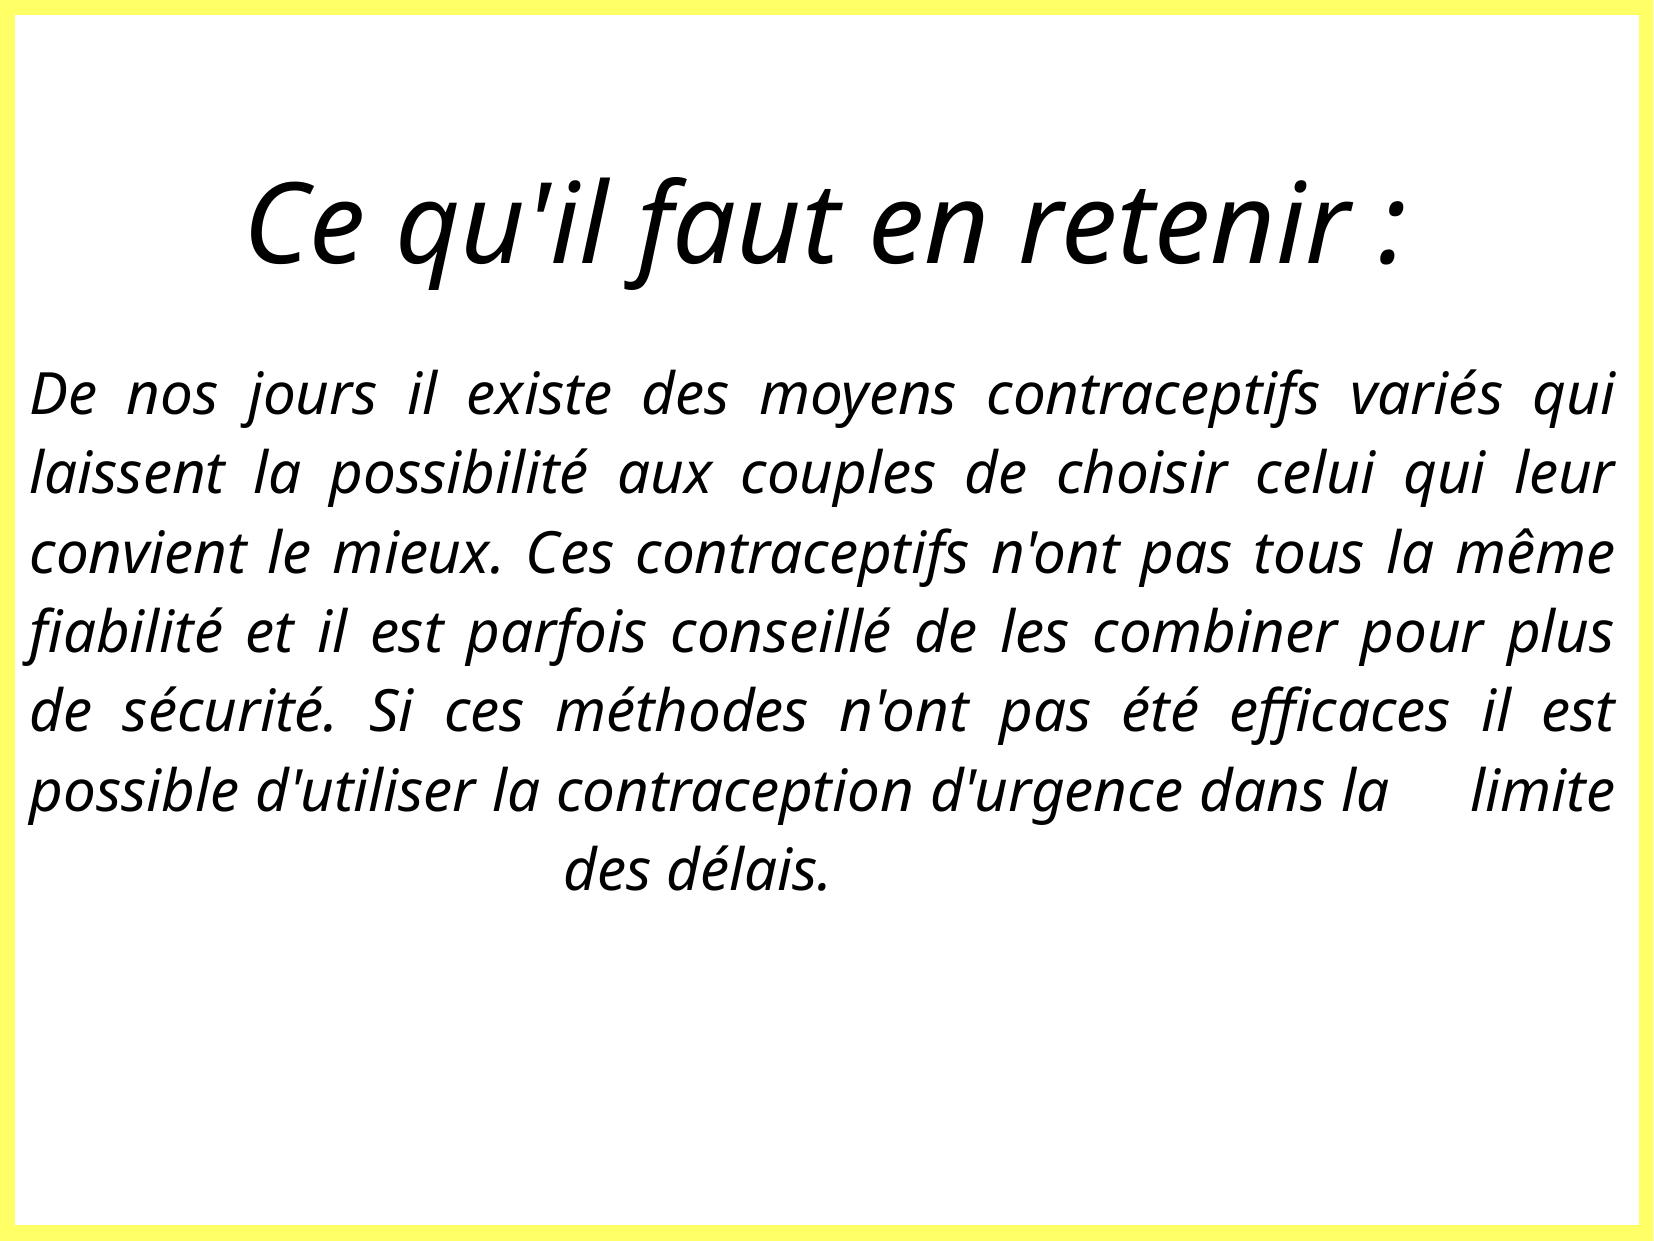

# Ce qu'il faut en retenir :
De nos jours il existe des moyens contraceptifs variés qui laissent la possibilité aux couples de choisir celui qui leur convient le mieux. Ces contraceptifs n'ont pas tous la même fiabilité et il est parfois conseillé de les combiner pour plus de sécurité. Si ces méthodes n'ont pas été efficaces il est possible d'utiliser la contraception d'urgence dans la limite des délais.